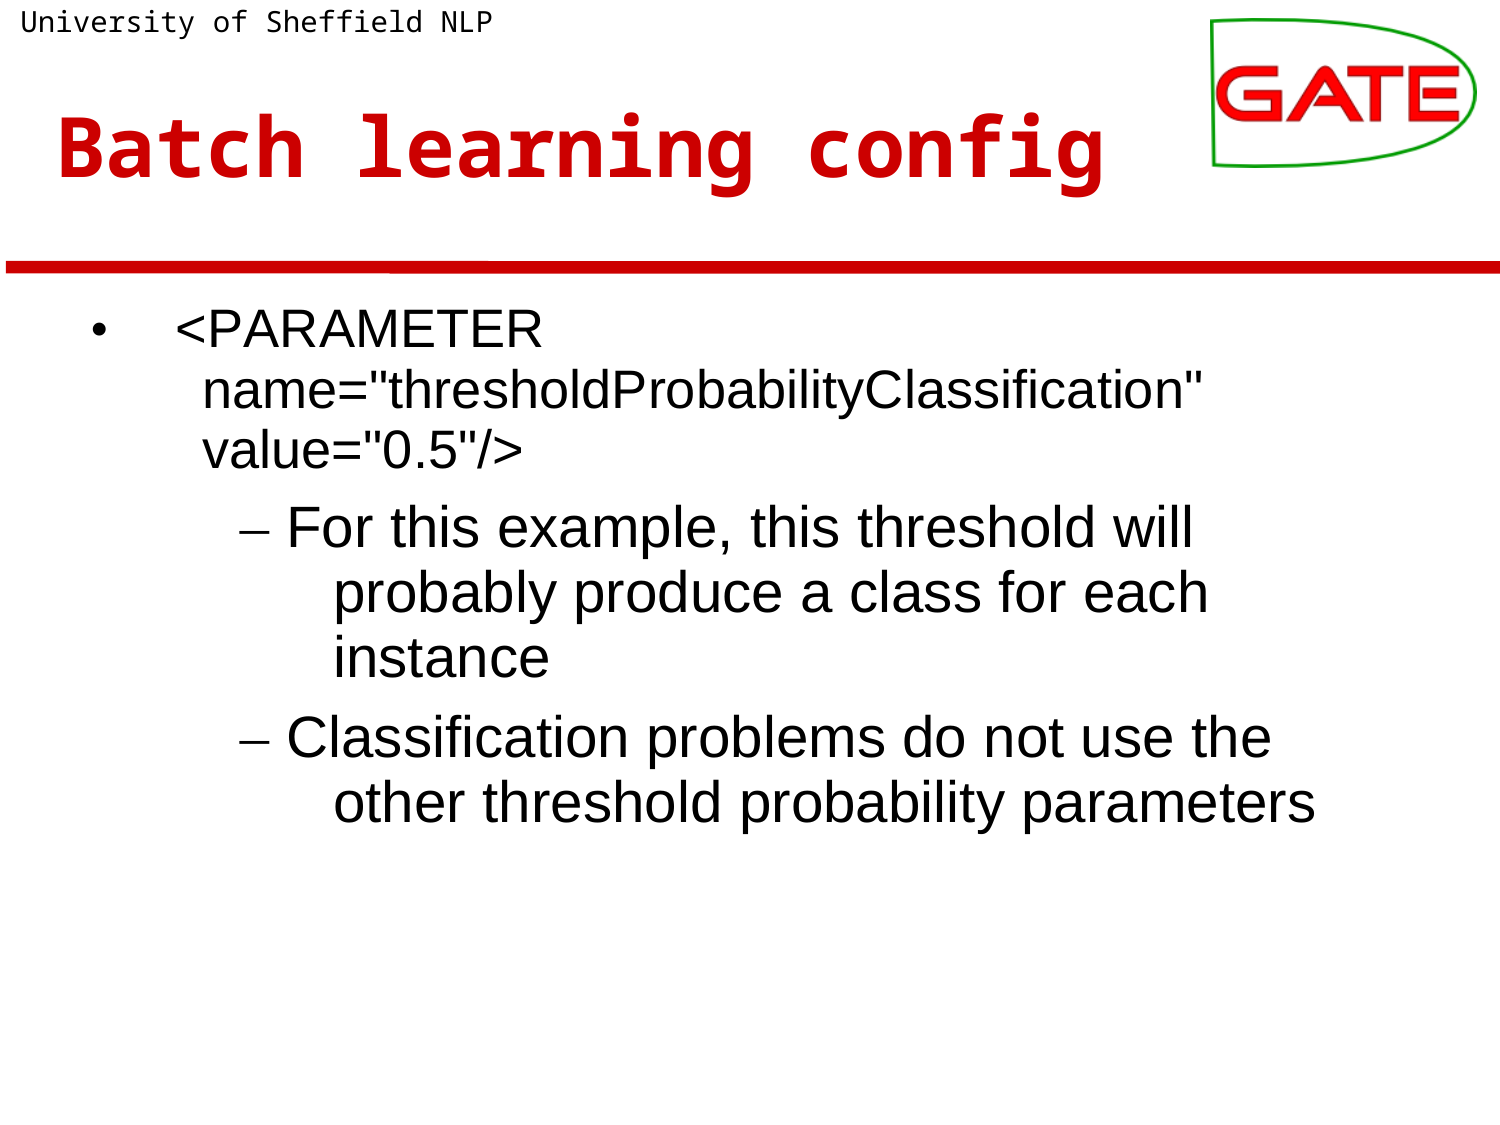

# Batch learning config
 <PARAMETER name="thresholdProbabilityClassification" value="0.5"/>
For this example, this threshold will probably produce a class for each instance
Classification problems do not use the other threshold probability parameters